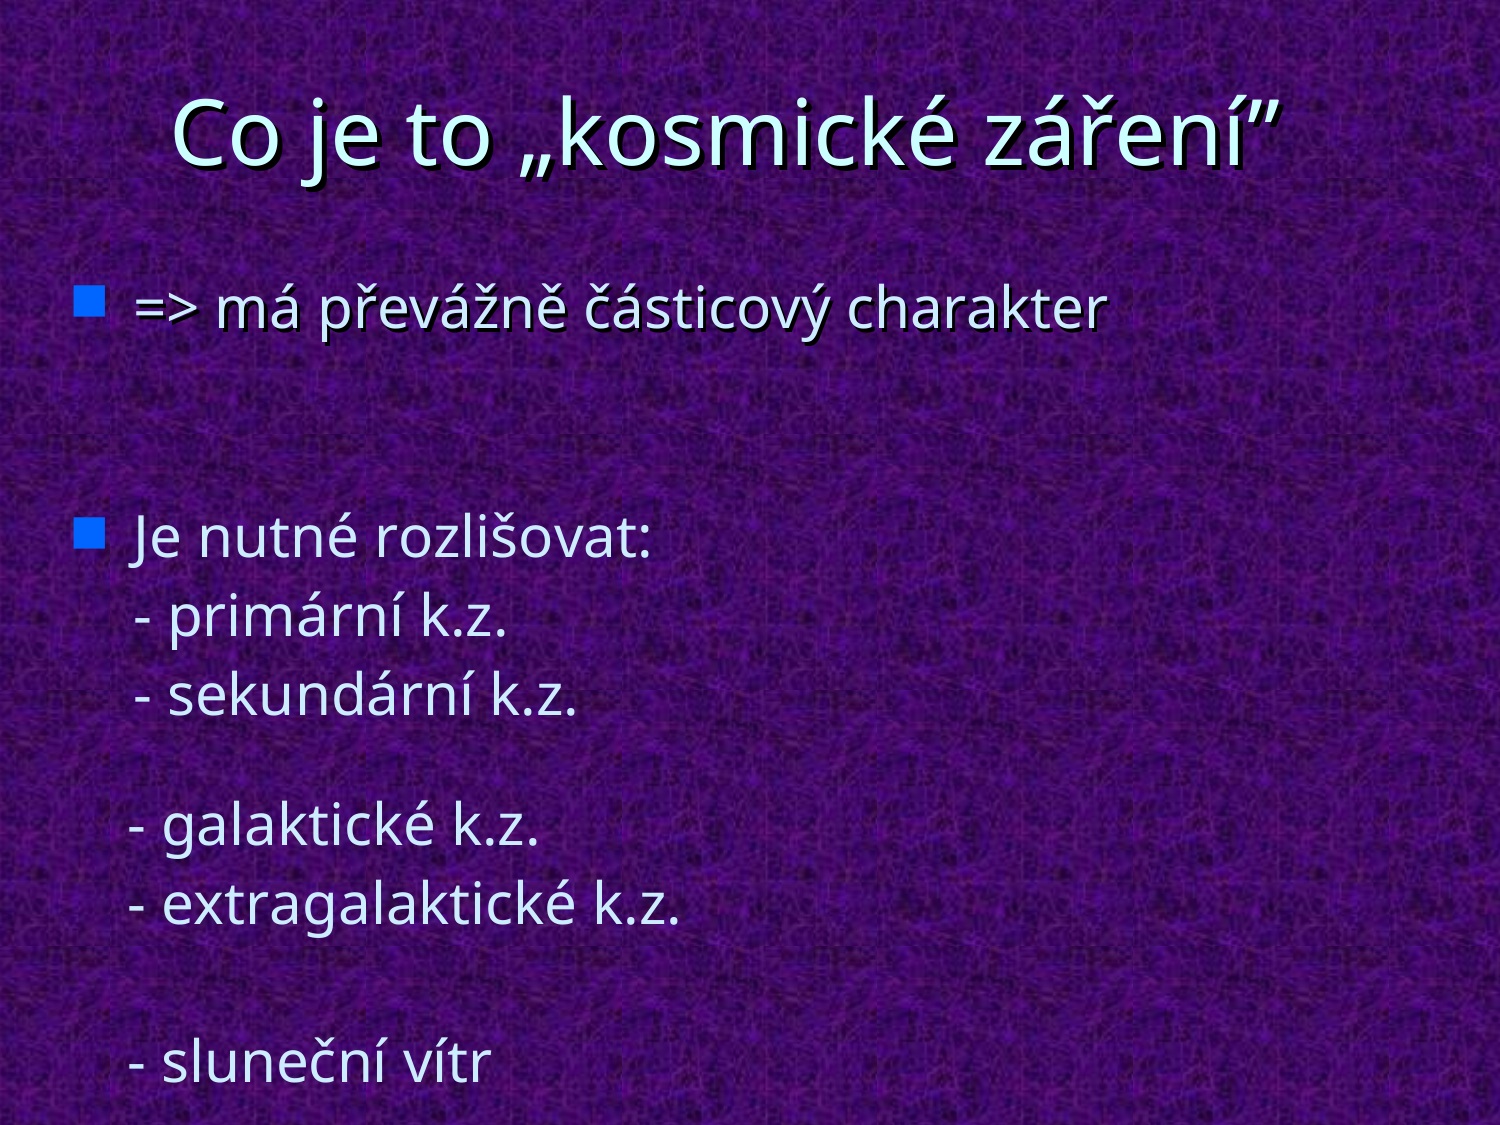

# Co je to „kosmické záření”
=> má převážně částicový charakter
Je nutné rozlišovat:
- primární k.z.
- sekundární k.z.
- galaktické k.z.
- extragalaktické k.z.
- sluneční vítr